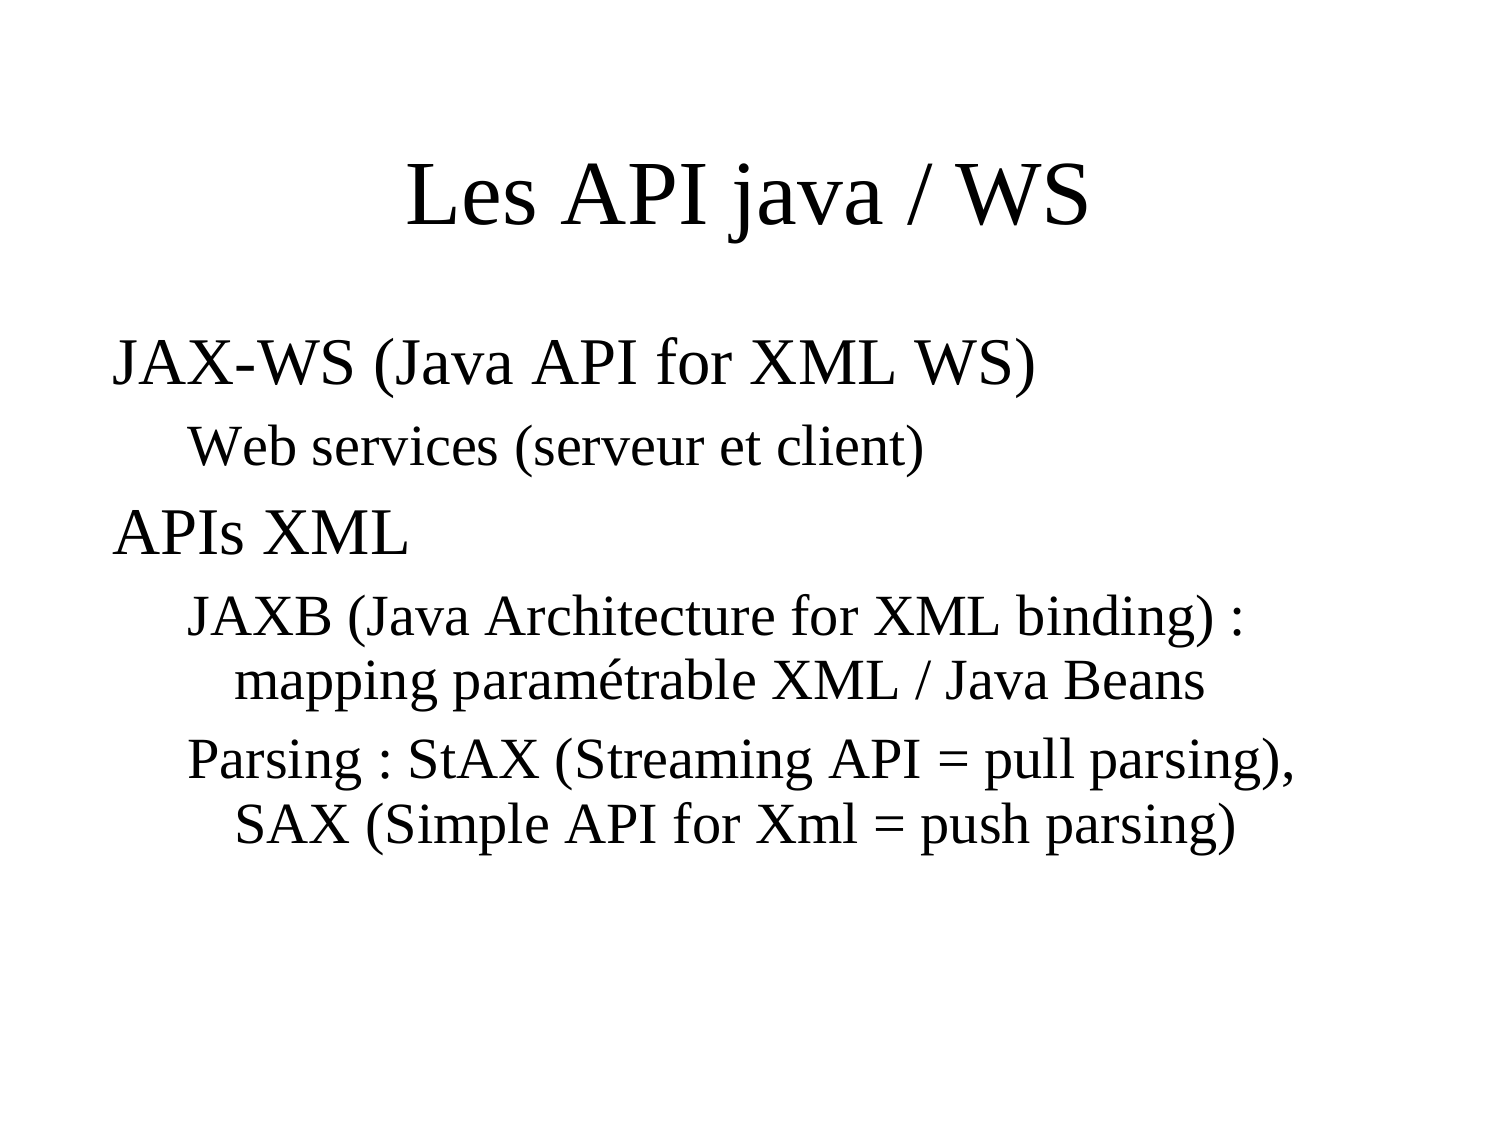

# Les API java / WS
JAX-WS (Java API for XML WS)
Web services (serveur et client)
APIs XML
JAXB (Java Architecture for XML binding) : mapping paramétrable XML / Java Beans
Parsing : StAX (Streaming API = pull parsing), SAX (Simple API for Xml = push parsing)